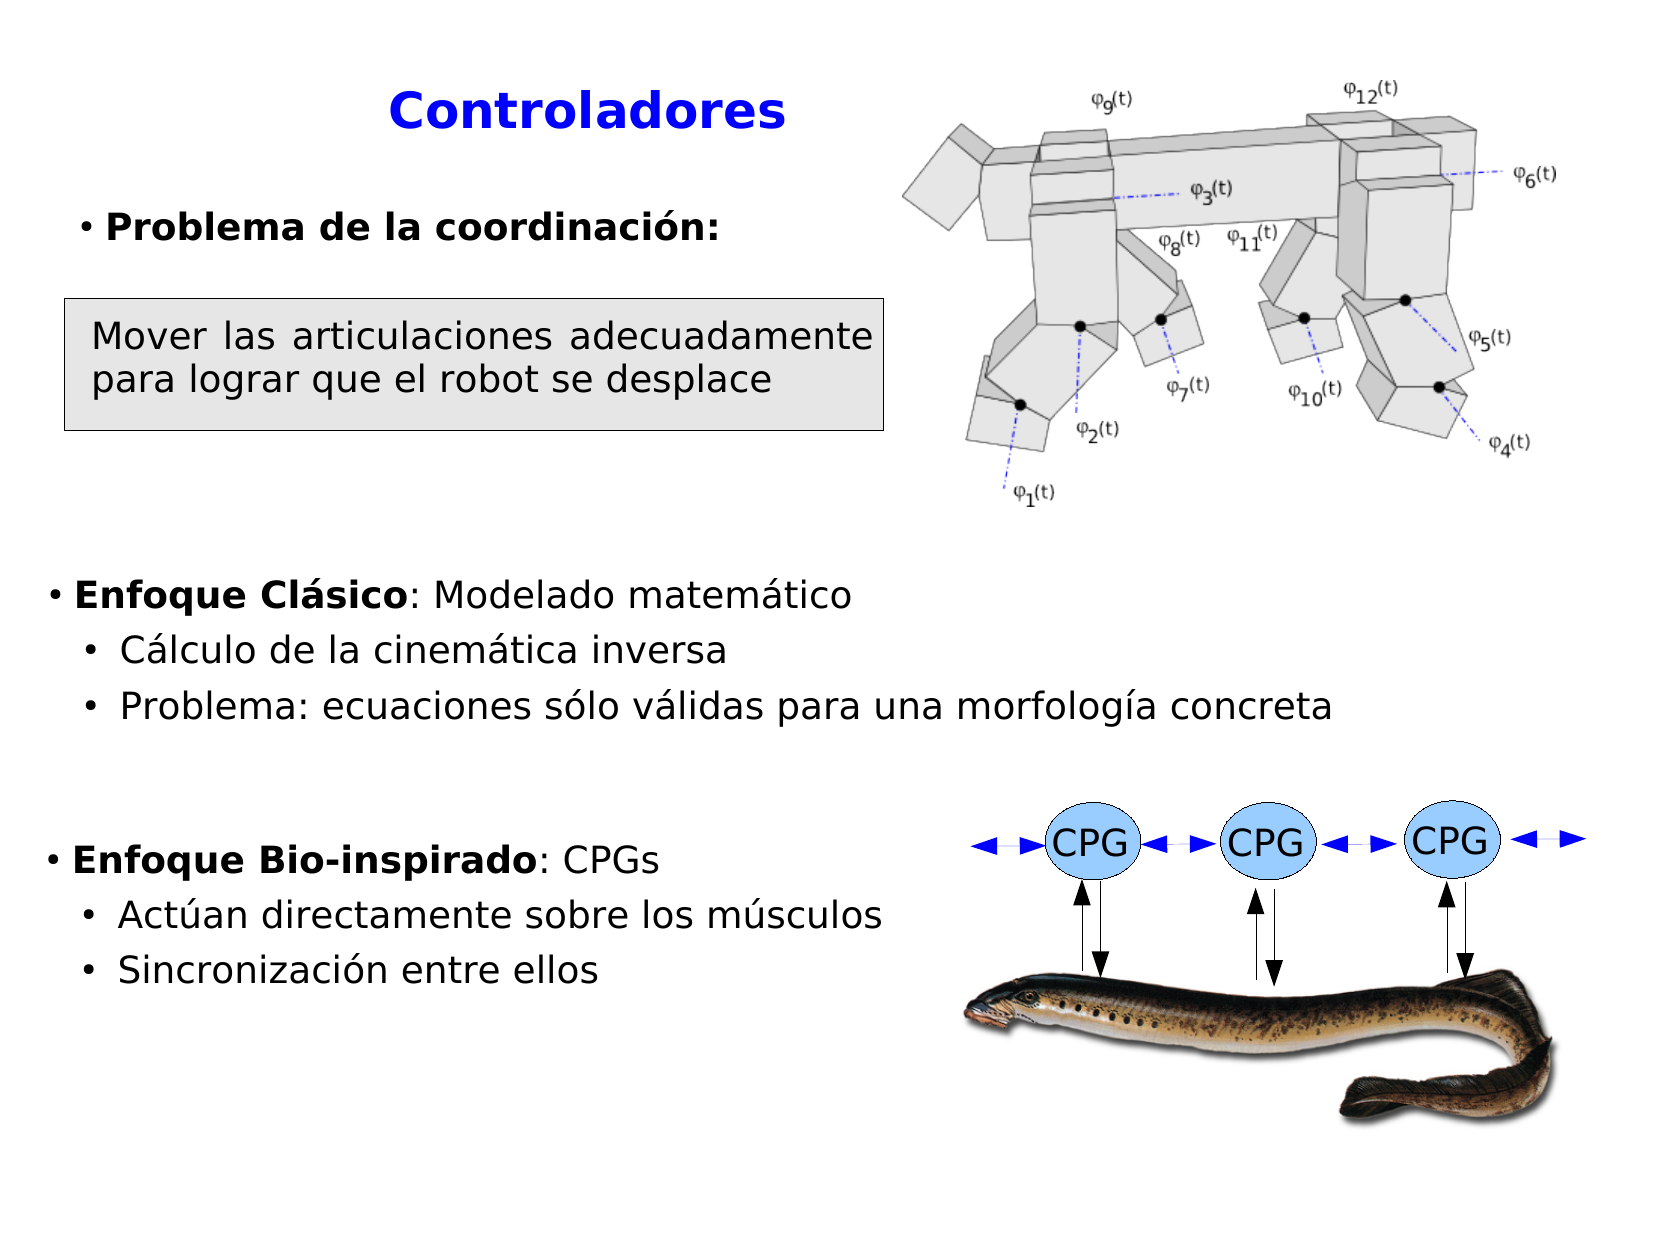

Controladores
 Problema de la coordinación:
Mover las articulaciones adecuadamente para lograr que el robot se desplace
 Enfoque Clásico: Modelado matemático
Cálculo de la cinemática inversa
Problema: ecuaciones sólo válidas para una morfología concreta
CPG
CPG
CPG
 Enfoque Bio-inspirado: CPGs
Actúan directamente sobre los músculos
Sincronización entre ellos
12